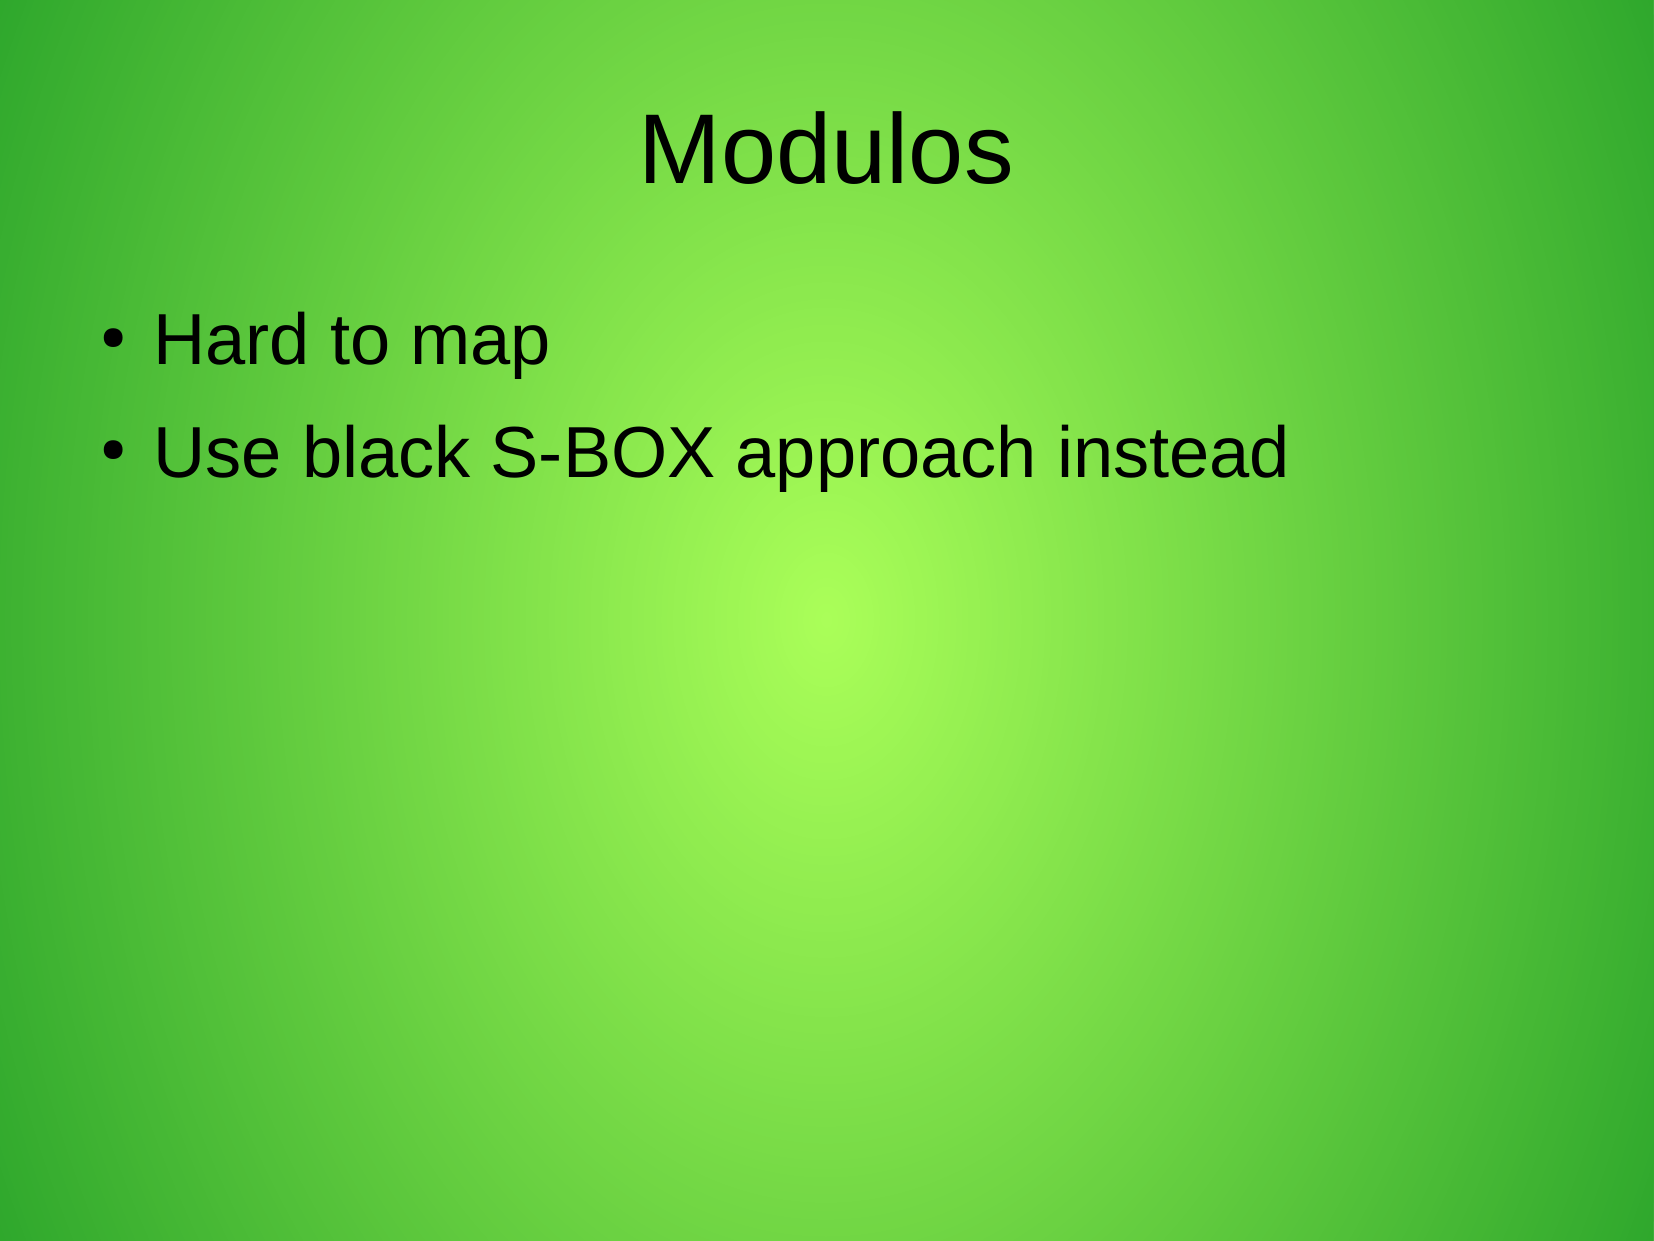

# Modulos
Hard to map
Use black S-BOX approach instead